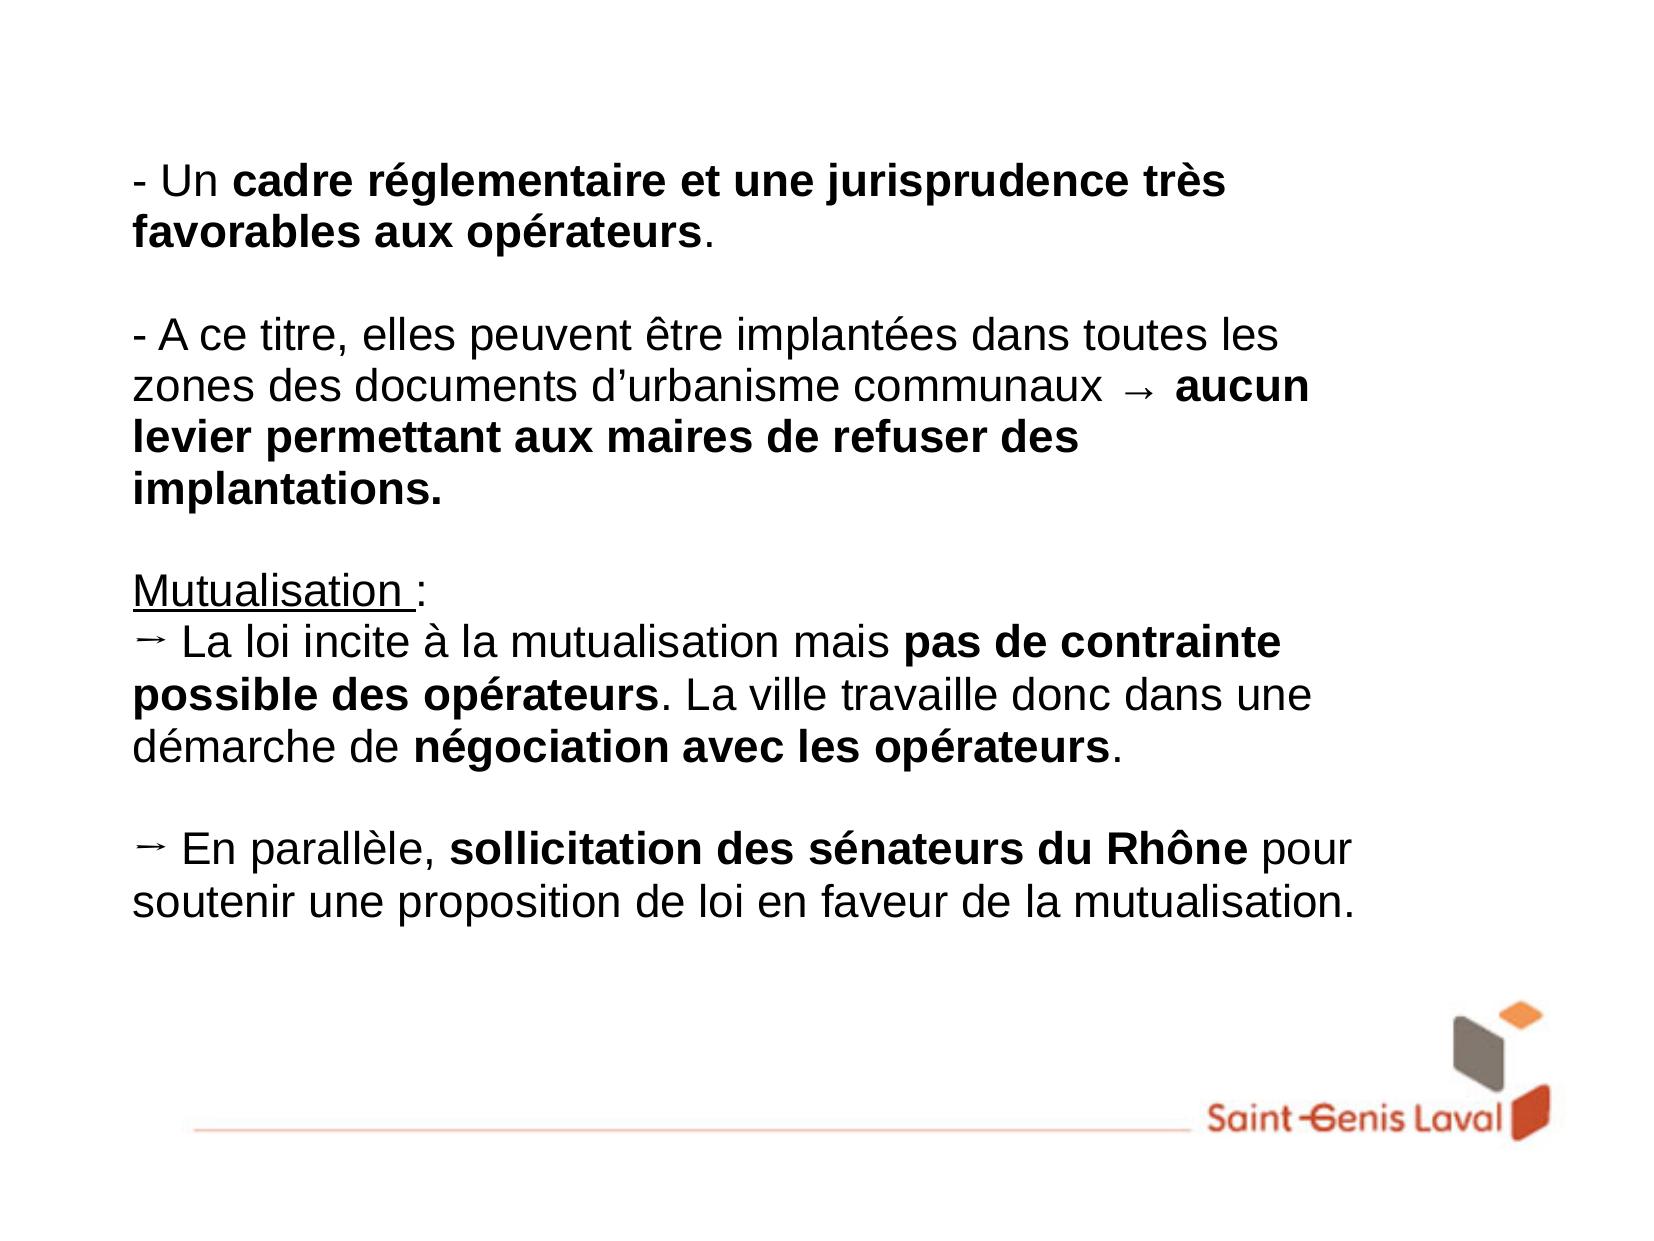

- Un cadre réglementaire et une jurisprudence très favorables aux opérateurs.
- A ce titre, elles peuvent être implantées dans toutes les zones des documents d’urbanisme communaux → aucun levier permettant aux maires de refuser des implantations.
Mutualisation :
→ La loi incite à la mutualisation mais pas de contrainte possible des opérateurs. La ville travaille donc dans une démarche de négociation avec les opérateurs.
→ En parallèle, sollicitation des sénateurs du Rhône pour soutenir une proposition de loi en faveur de la mutualisation.